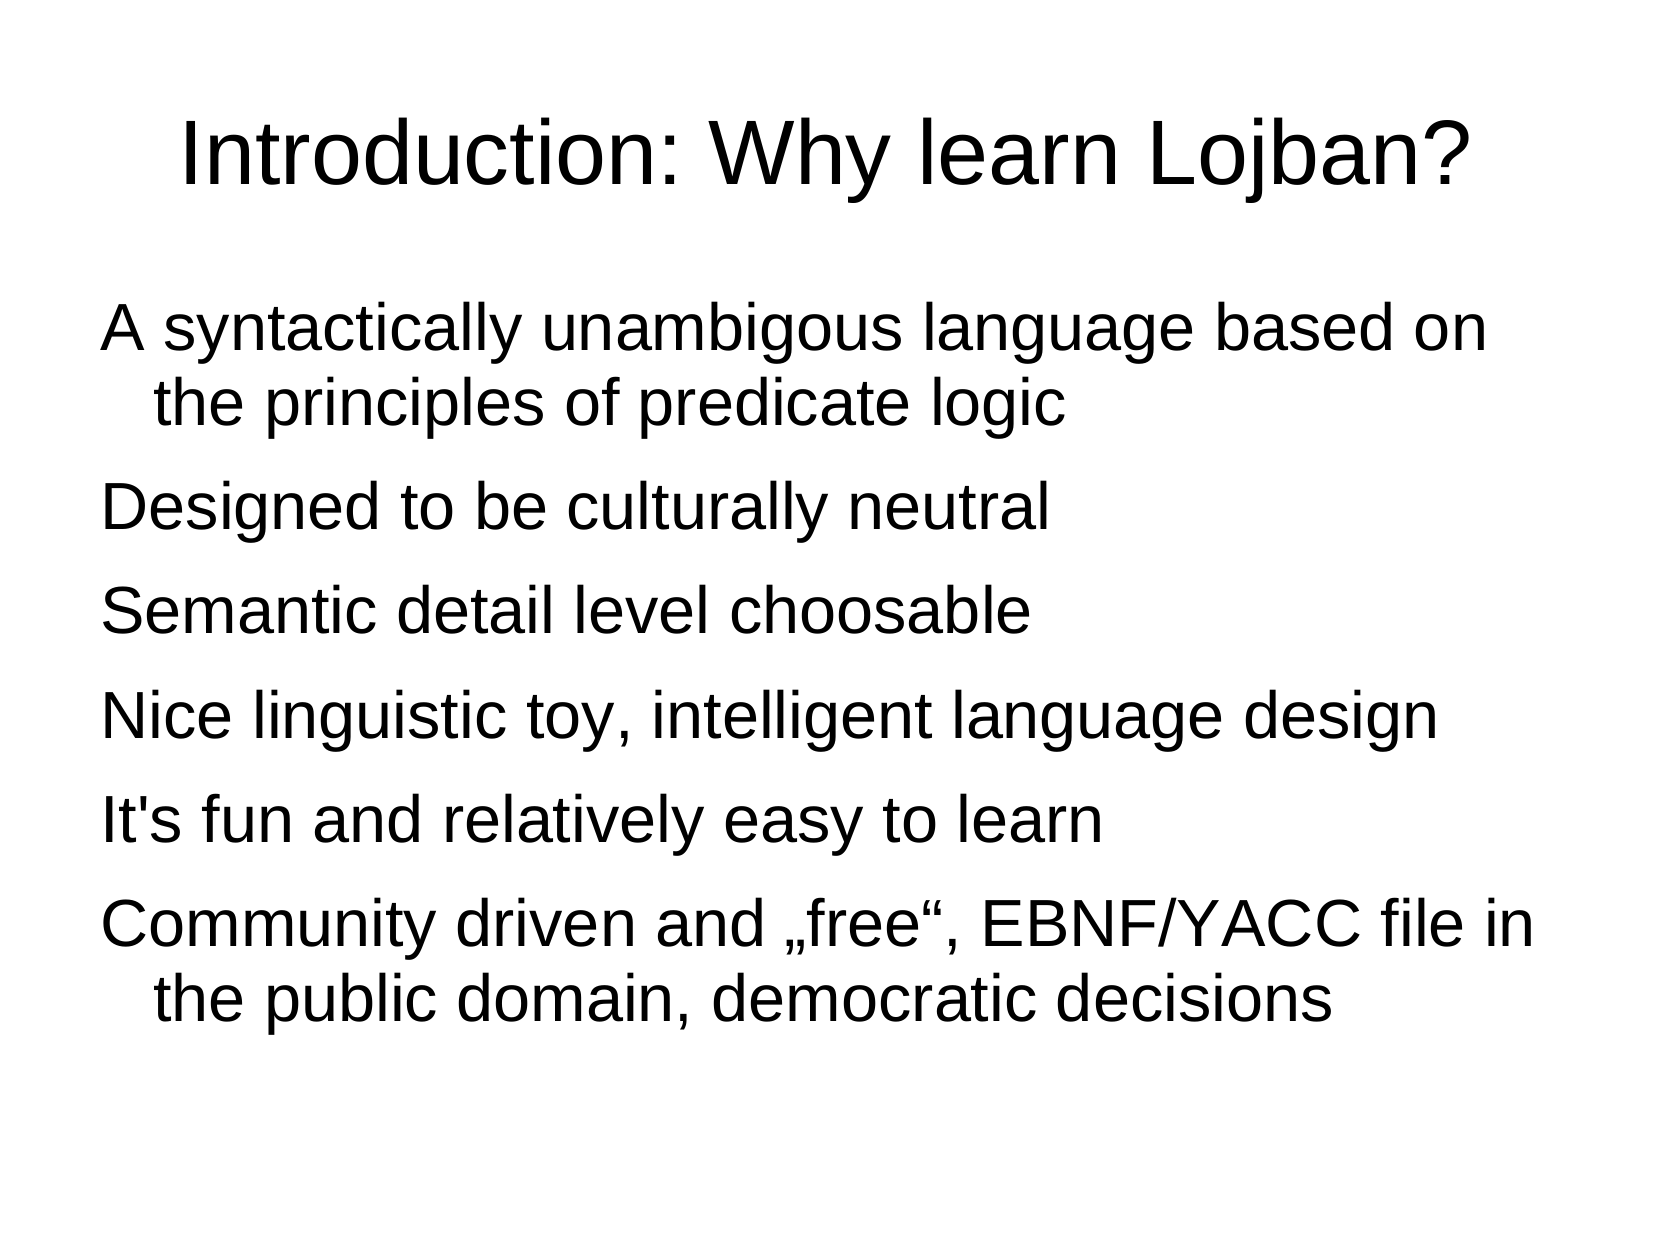

# Introduction: Why learn Lojban?
A syntactically unambigous language based on the principles of predicate logic
Designed to be culturally neutral
Semantic detail level choosable
Nice linguistic toy, intelligent language design
It's fun and relatively easy to learn
Community driven and „free“, EBNF/YACC file in the public domain, democratic decisions